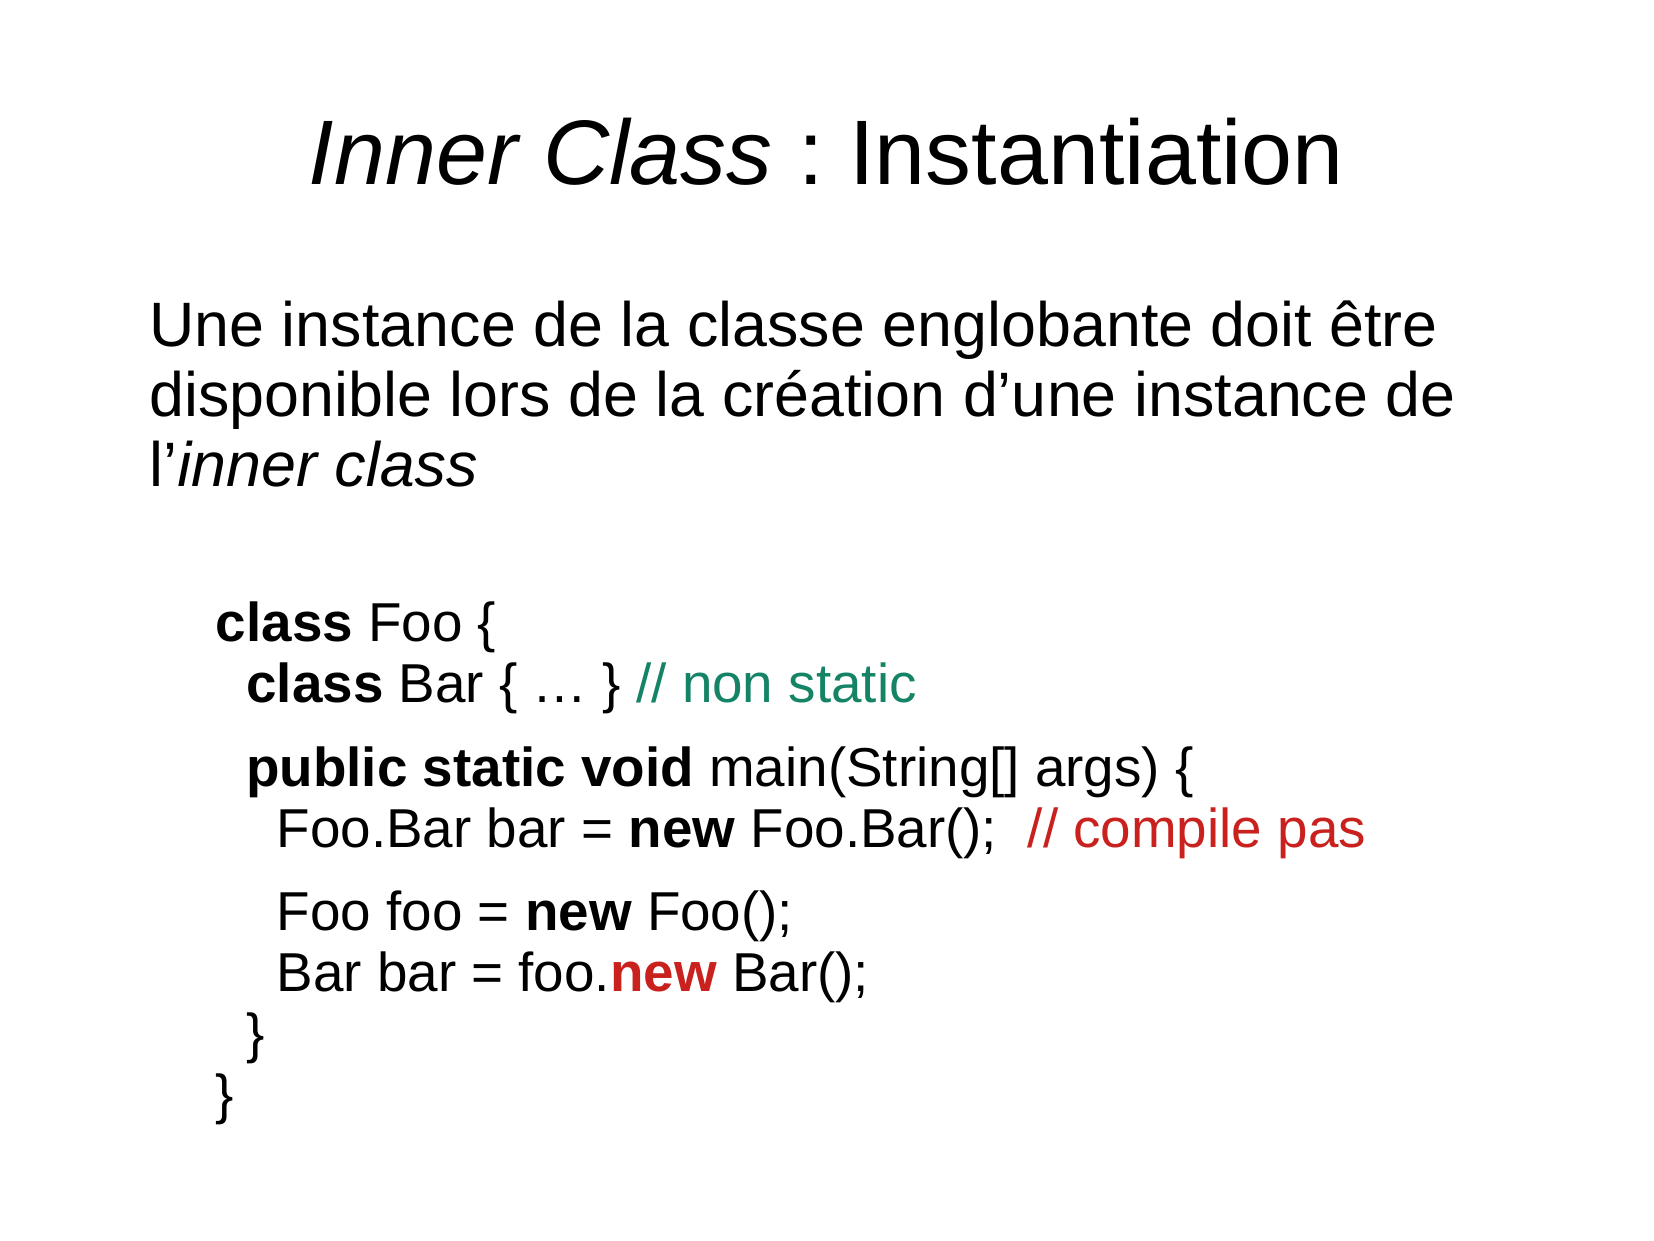

# Inner Class : Instantiation
Une instance de la classe englobante doit être disponible lors de la création d’une instance de l’inner class
class Foo {
 class Bar { … } // non static
 public static void main(String[] args) {
 Foo.Bar bar = new Foo.Bar(); // compile pas
 Foo foo = new Foo();
 Bar bar = foo.new Bar();
 }
}